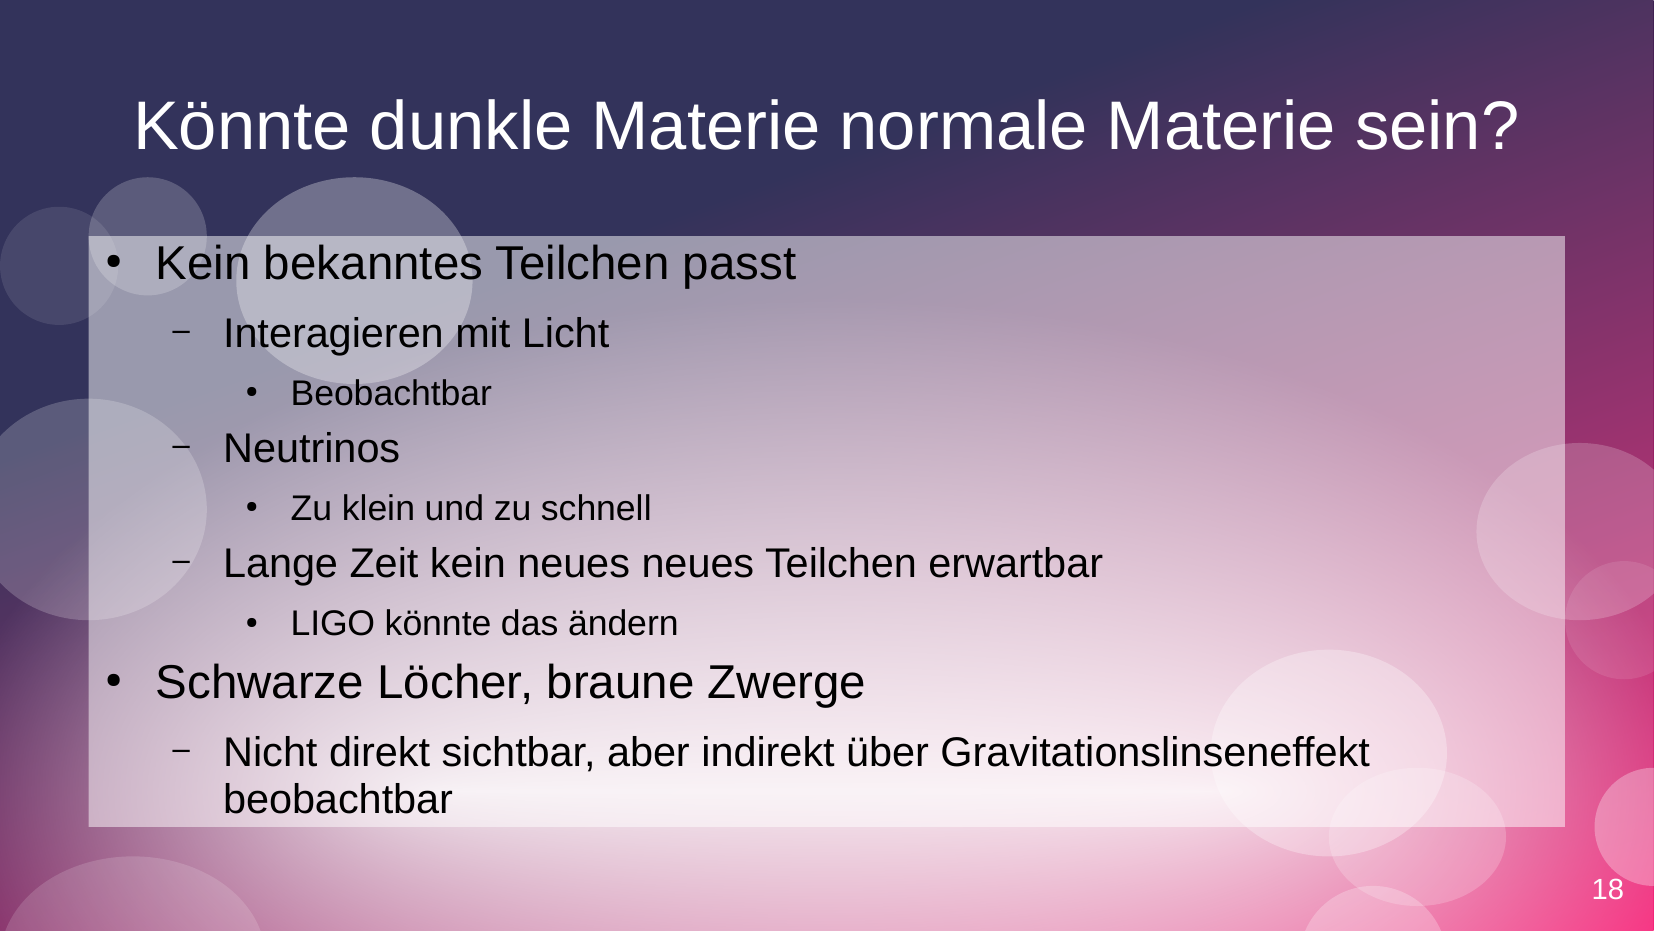

# Könnte dunkle Materie normale Materie sein?
Kein bekanntes Teilchen passt
Interagieren mit Licht
Beobachtbar
Neutrinos
Zu klein und zu schnell
Lange Zeit kein neues neues Teilchen erwartbar
LIGO könnte das ändern
Schwarze Löcher, braune Zwerge
Nicht direkt sichtbar, aber indirekt über Gravitationslinseneffekt beobachtbar